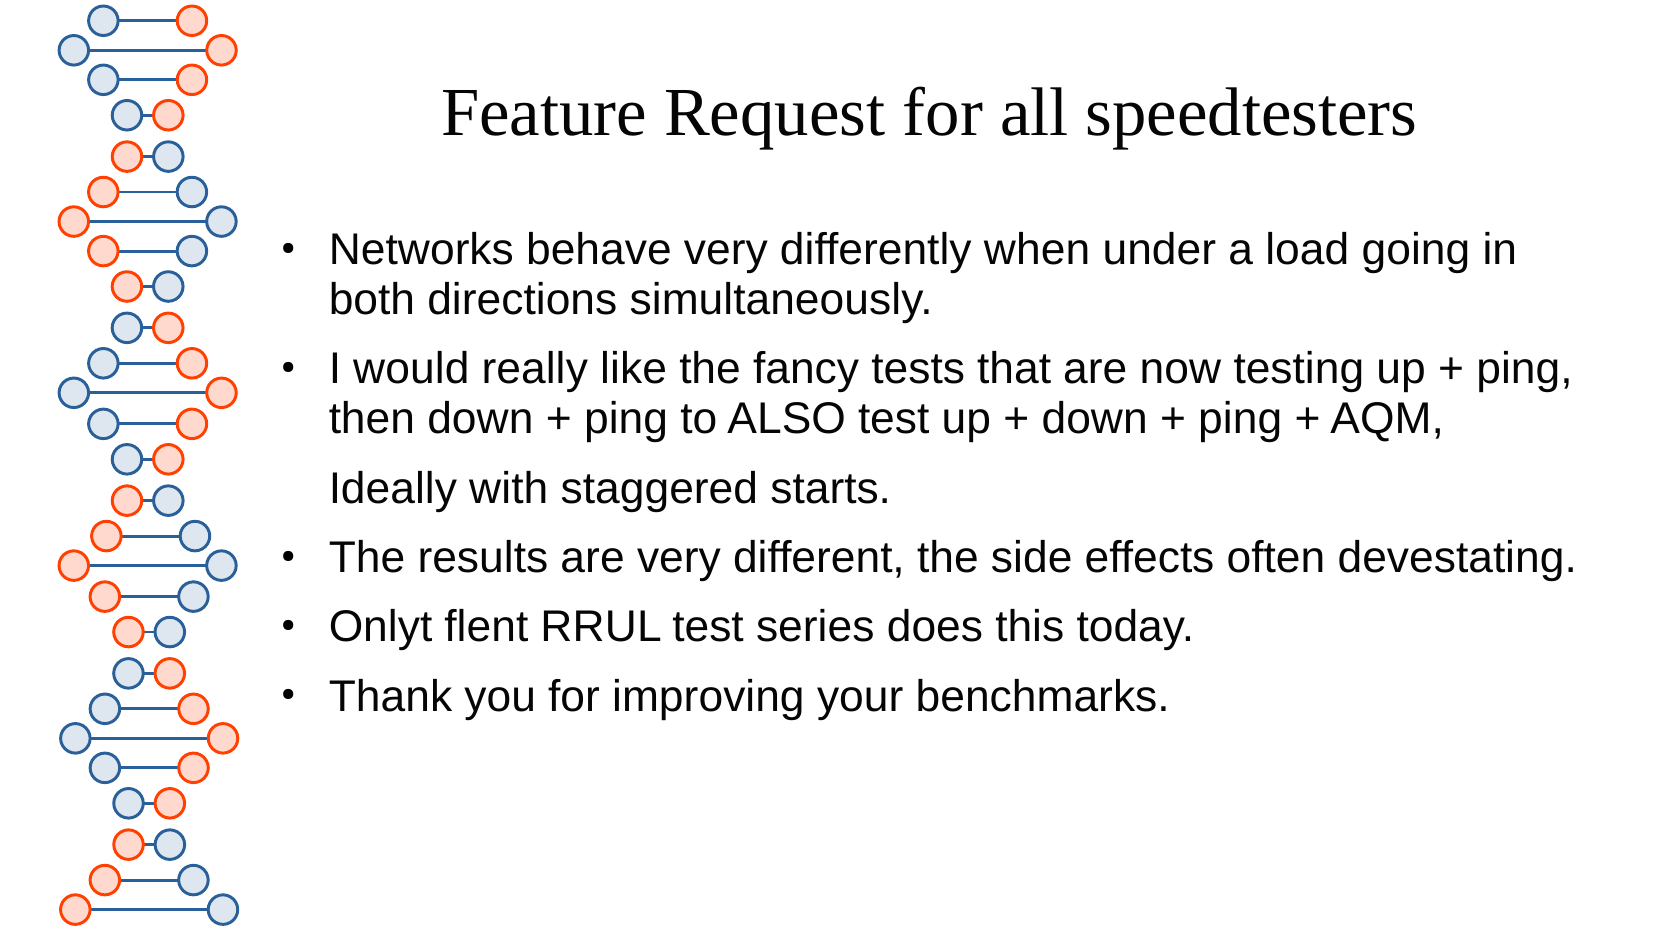

# Feature Request for all speedtesters
Networks behave very differently when under a load going in both directions simultaneously.
I would really like the fancy tests that are now testing up + ping, then down + ping to ALSO test up + down + ping + AQM,
Ideally with staggered starts.
The results are very different, the side effects often devestating.
Onlyt flent RRUL test series does this today.
Thank you for improving your benchmarks.